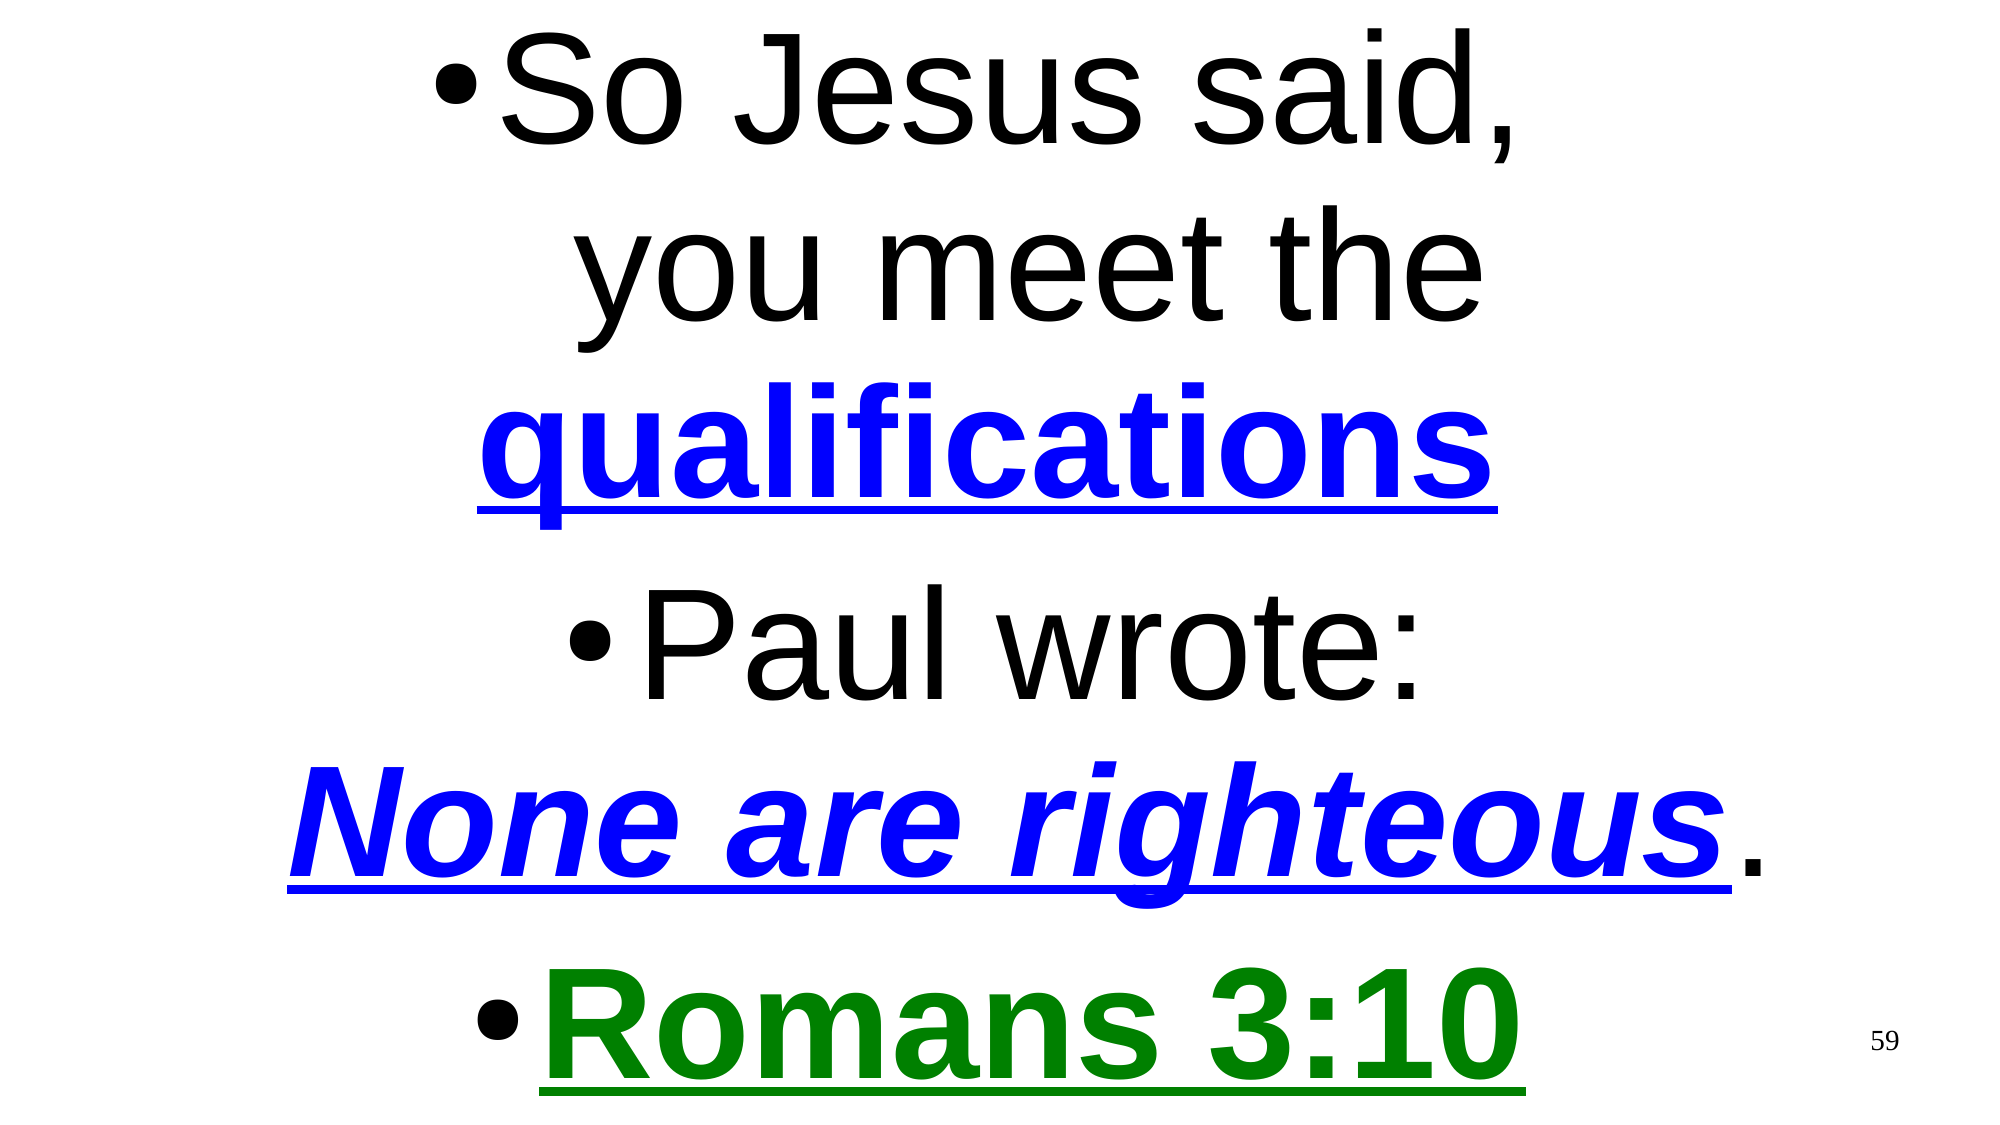

# So Jesus said, you meet the qualifications
Paul wrote:
None are righteous.
Romans 3:10
59